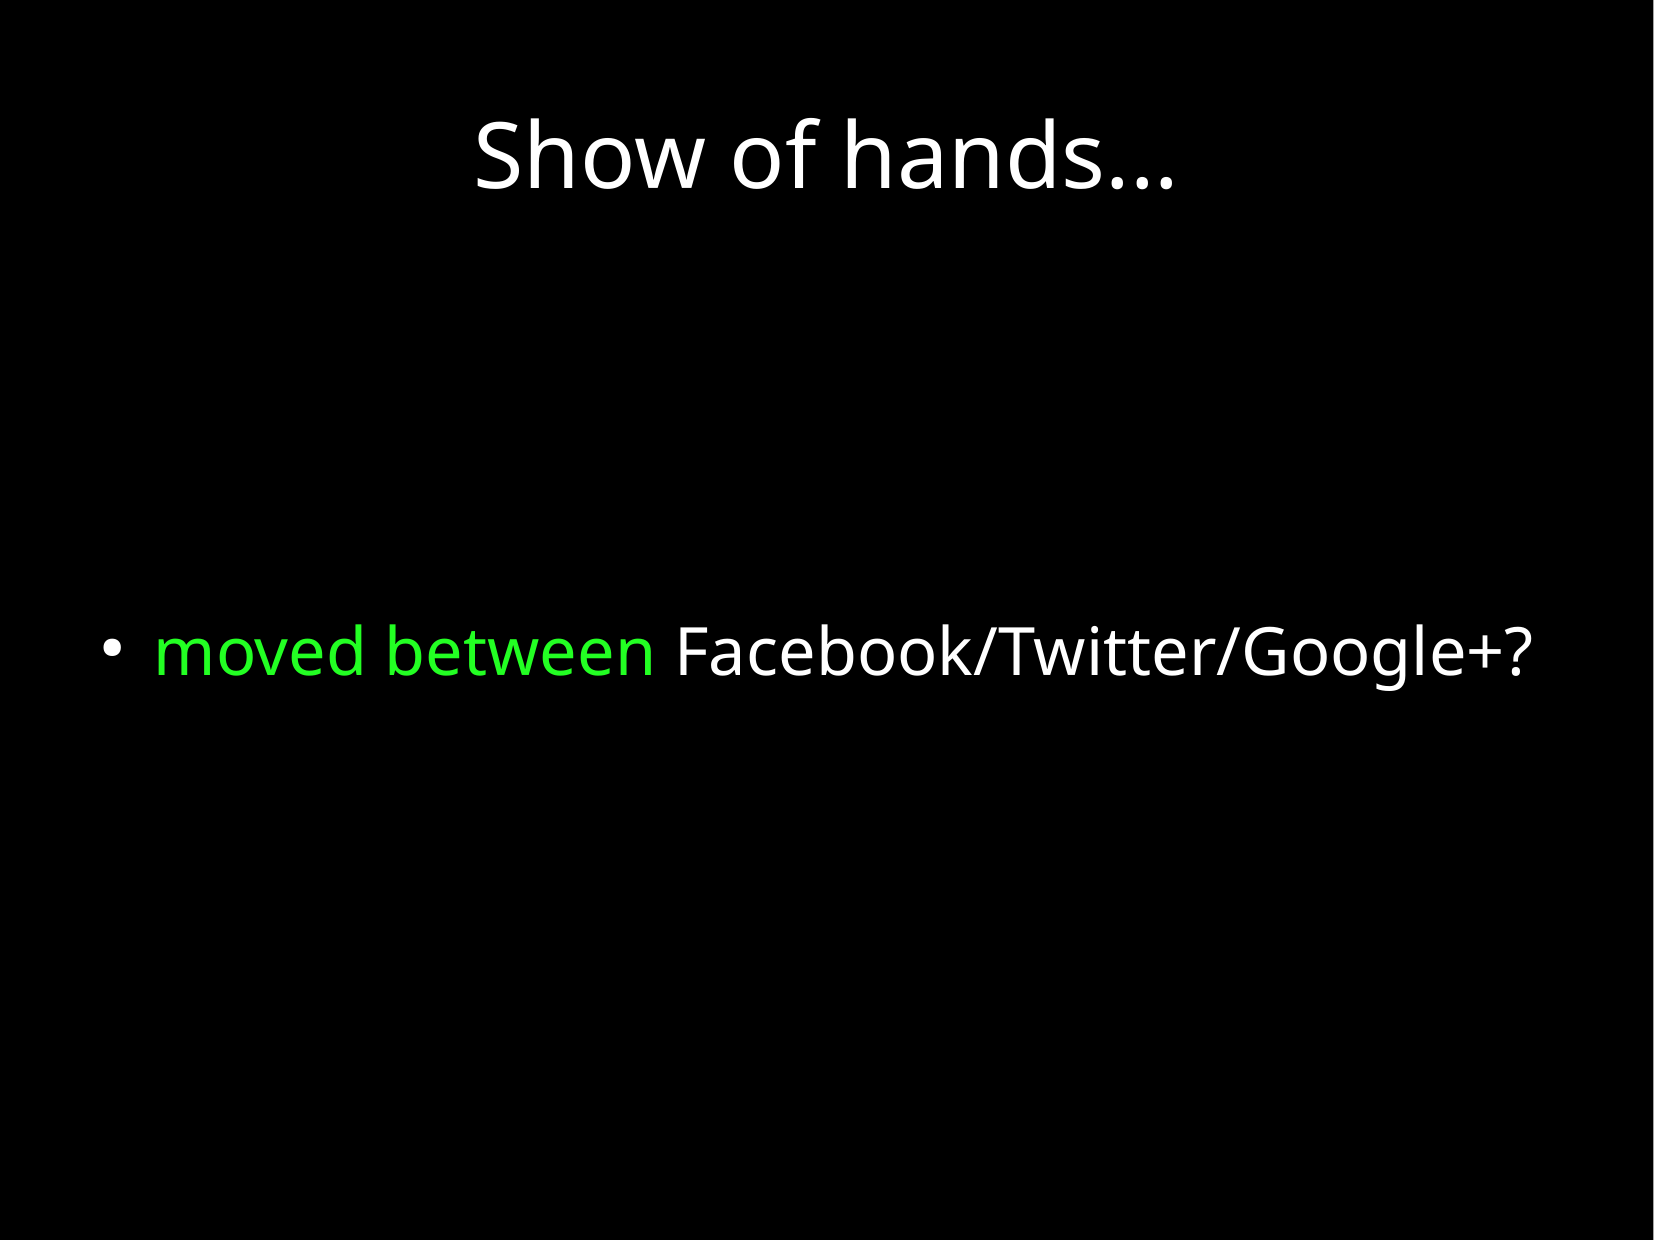

# Show of hands...
moved between Facebook/Twitter/Google+?